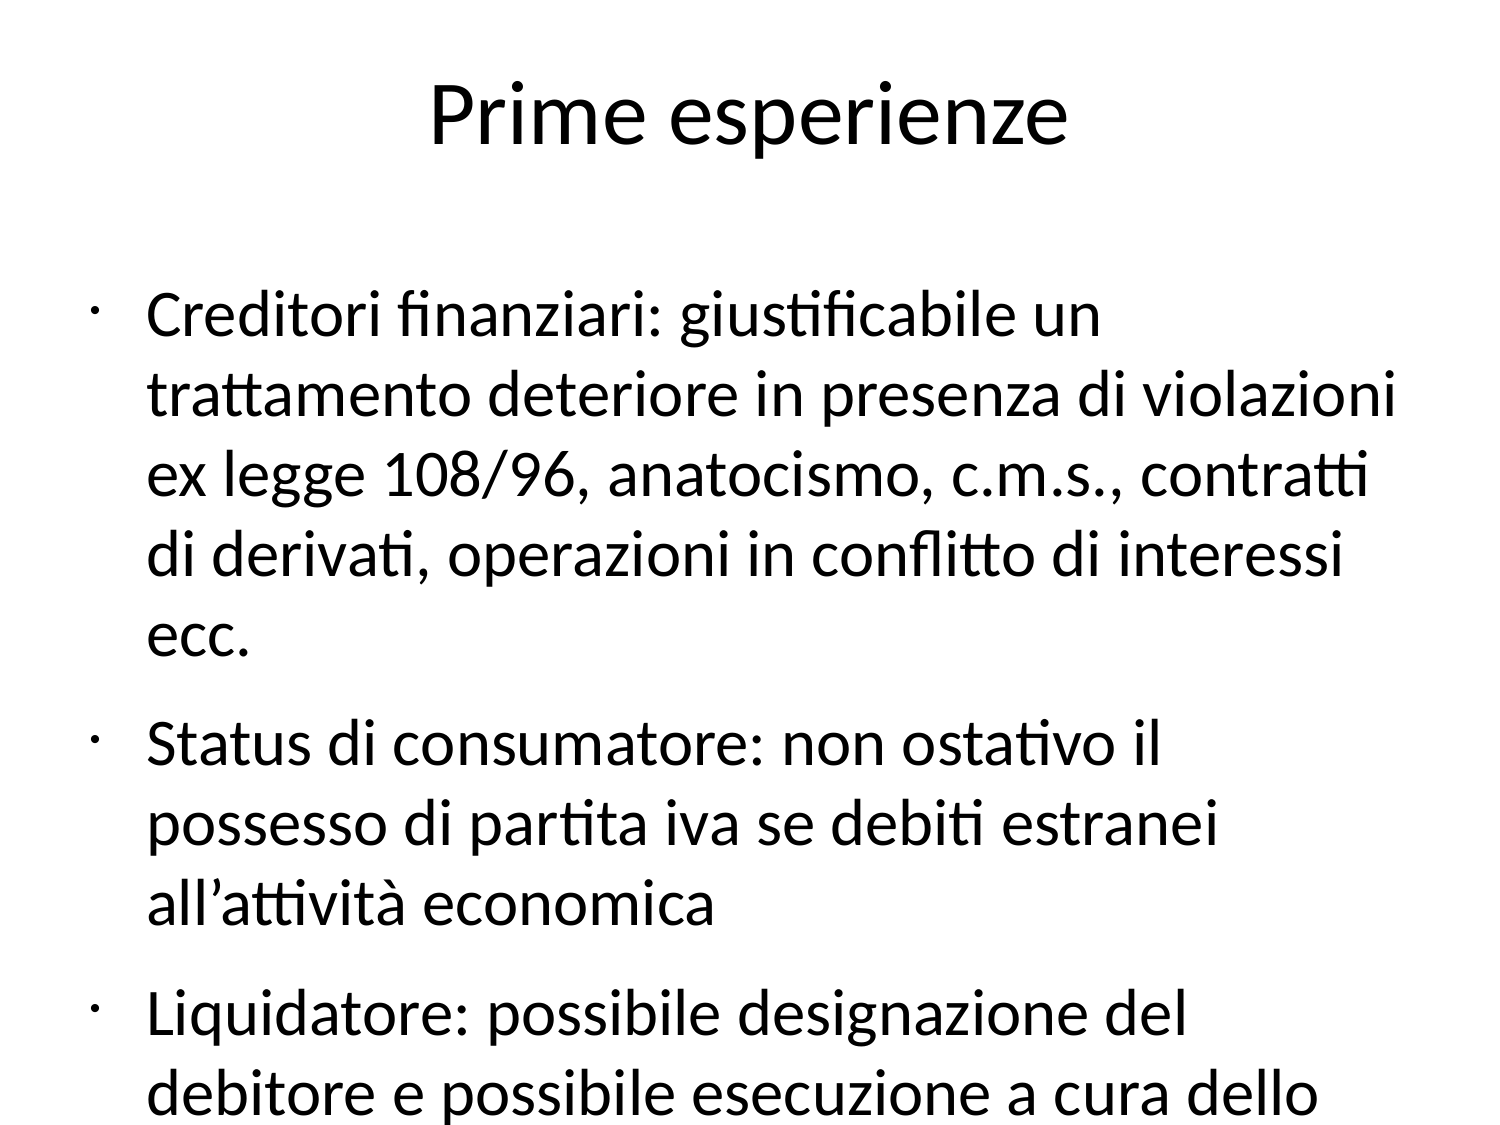

# Prime esperienze
Creditori finanziari: giustificabile un trattamento deteriore in presenza di violazioni ex legge 108/96, anatocismo, c.m.s., contratti di derivati, operazioni in conflitto di interessi ecc.
Status di consumatore: non ostativo il possesso di partita iva se debiti estranei all’attività economica
Liquidatore: possibile designazione del debitore e possibile esecuzione a cura dello stesso debitore (se non ci sono beni da liquidare)